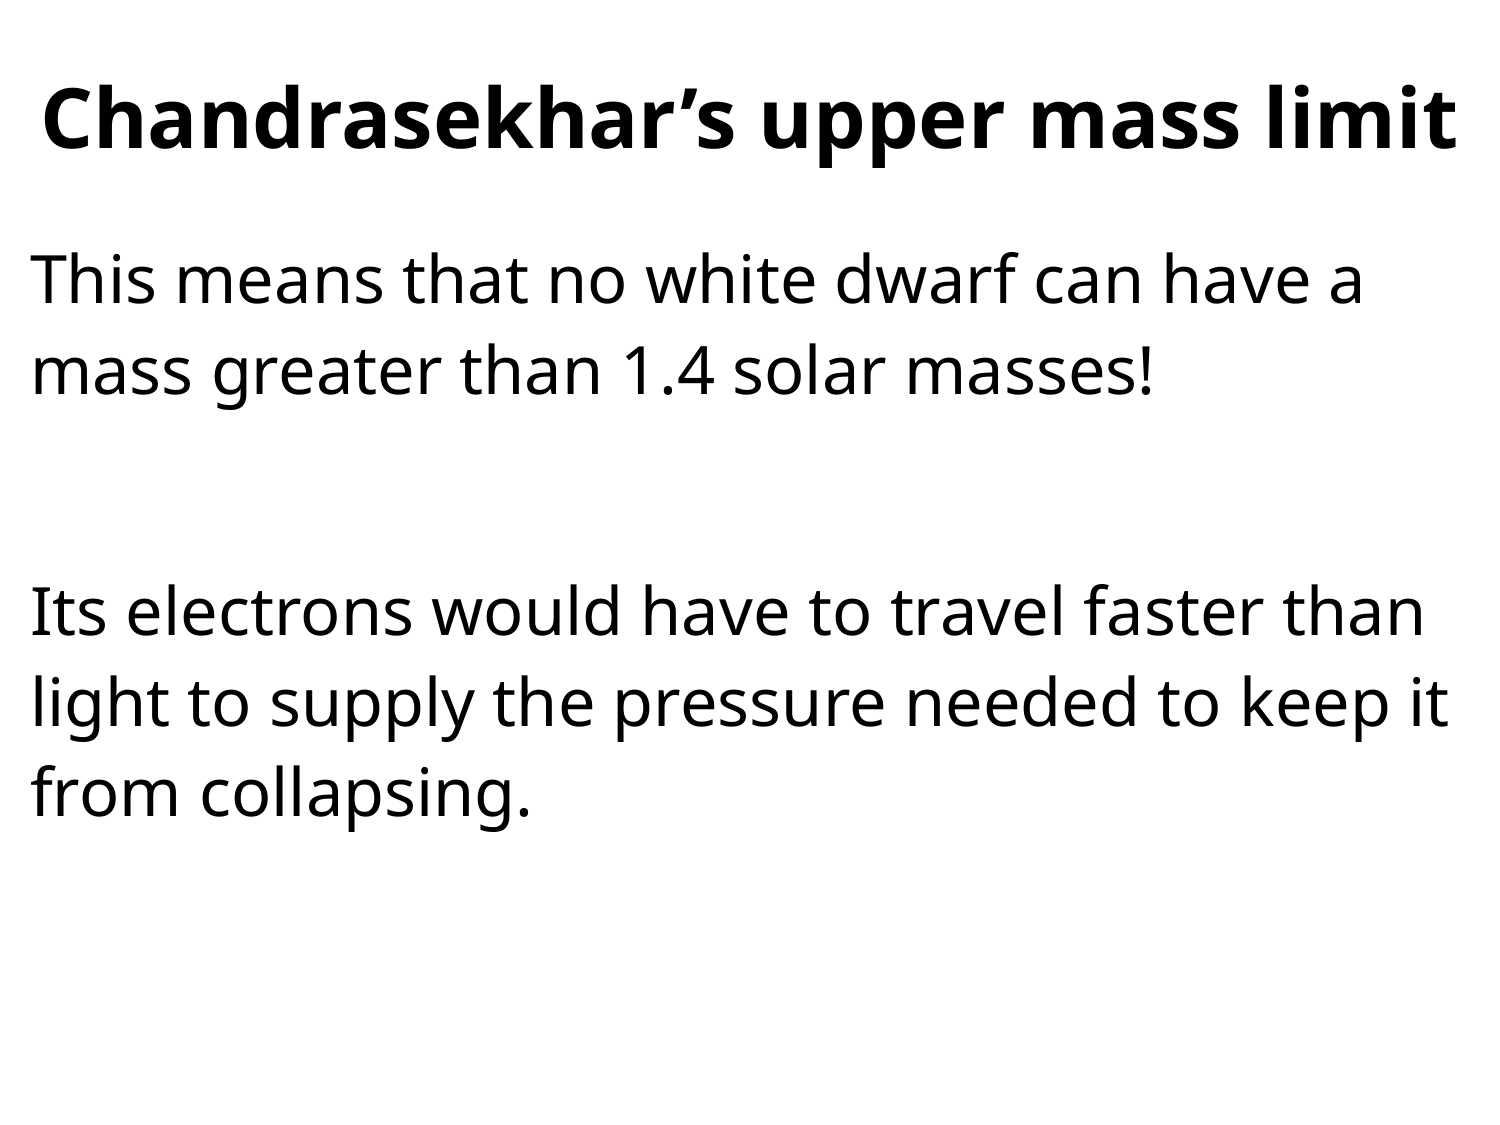

# Chandrasekhar’s upper mass limit
This means that no white dwarf can have a mass greater than 1.4 solar masses!
Its electrons would have to travel faster than light to supply the pressure needed to keep it from collapsing.